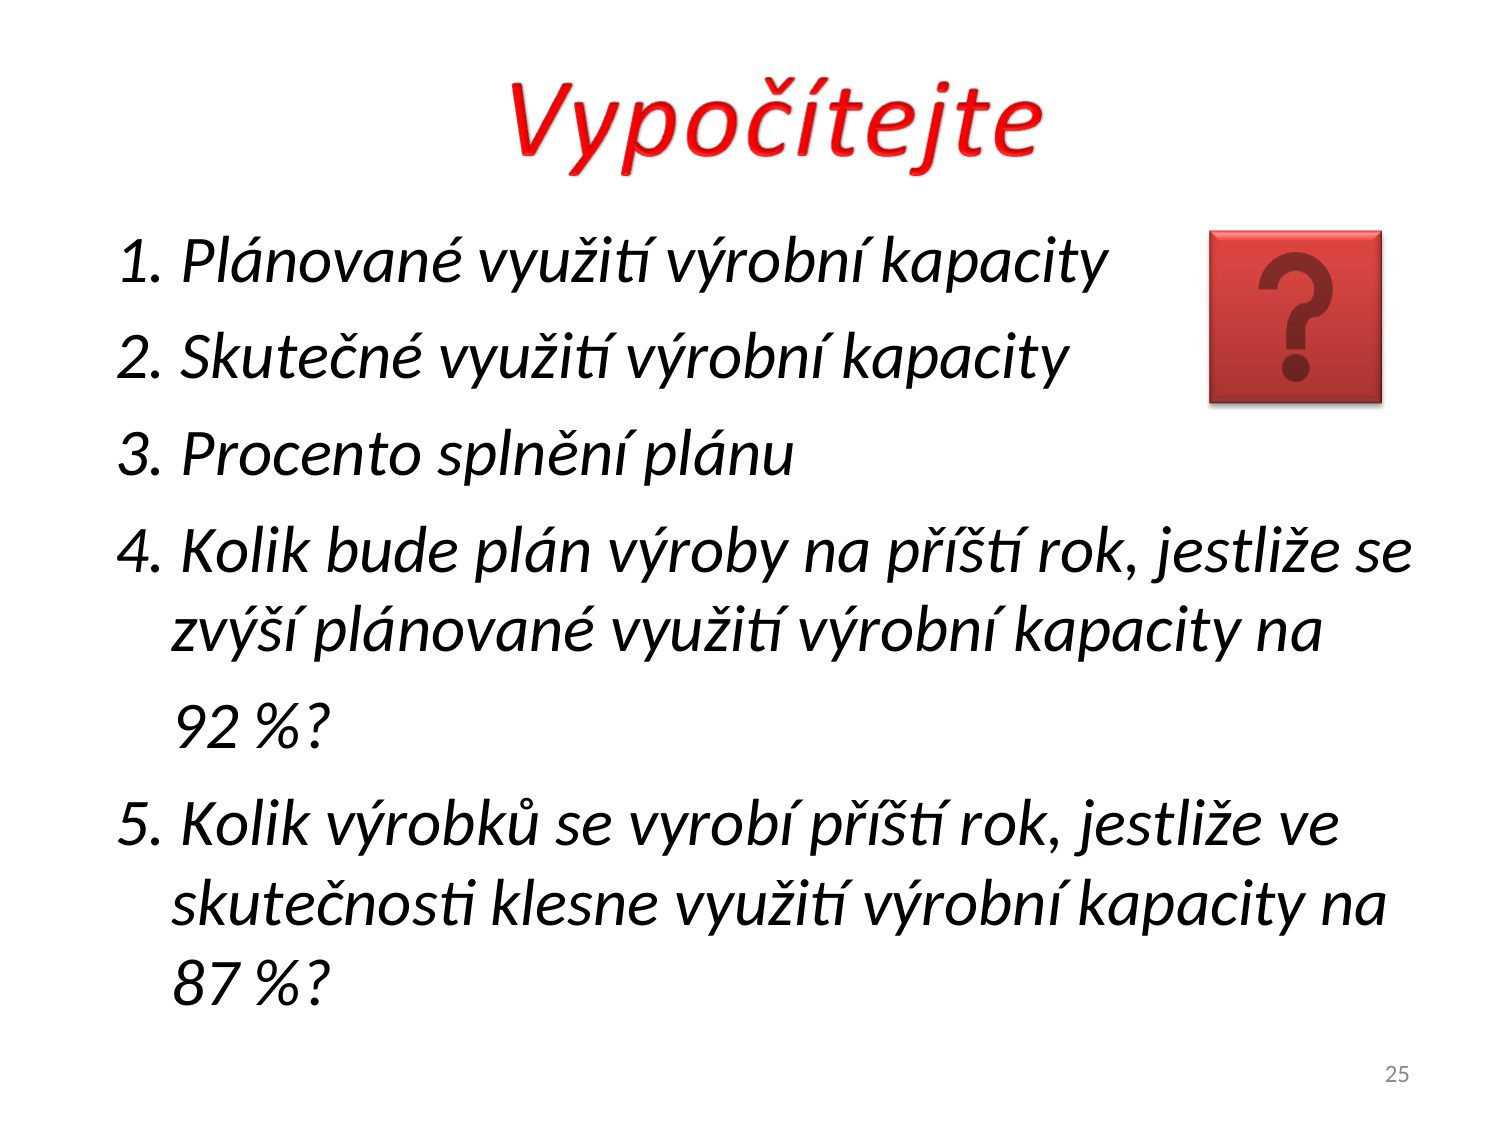

# 1. Plánované využití výrobní kapacity
2. Skutečné využití výrobní kapacity
3. Procento splnění plánu
4. Kolik bude plán výroby na příští rok, jestliže se zvýší plánované využití výrobní kapacity na
	92 %?
5. Kolik výrobků se vyrobí příští rok, jestliže ve skutečnosti klesne využití výrobní kapacity na 87 %?